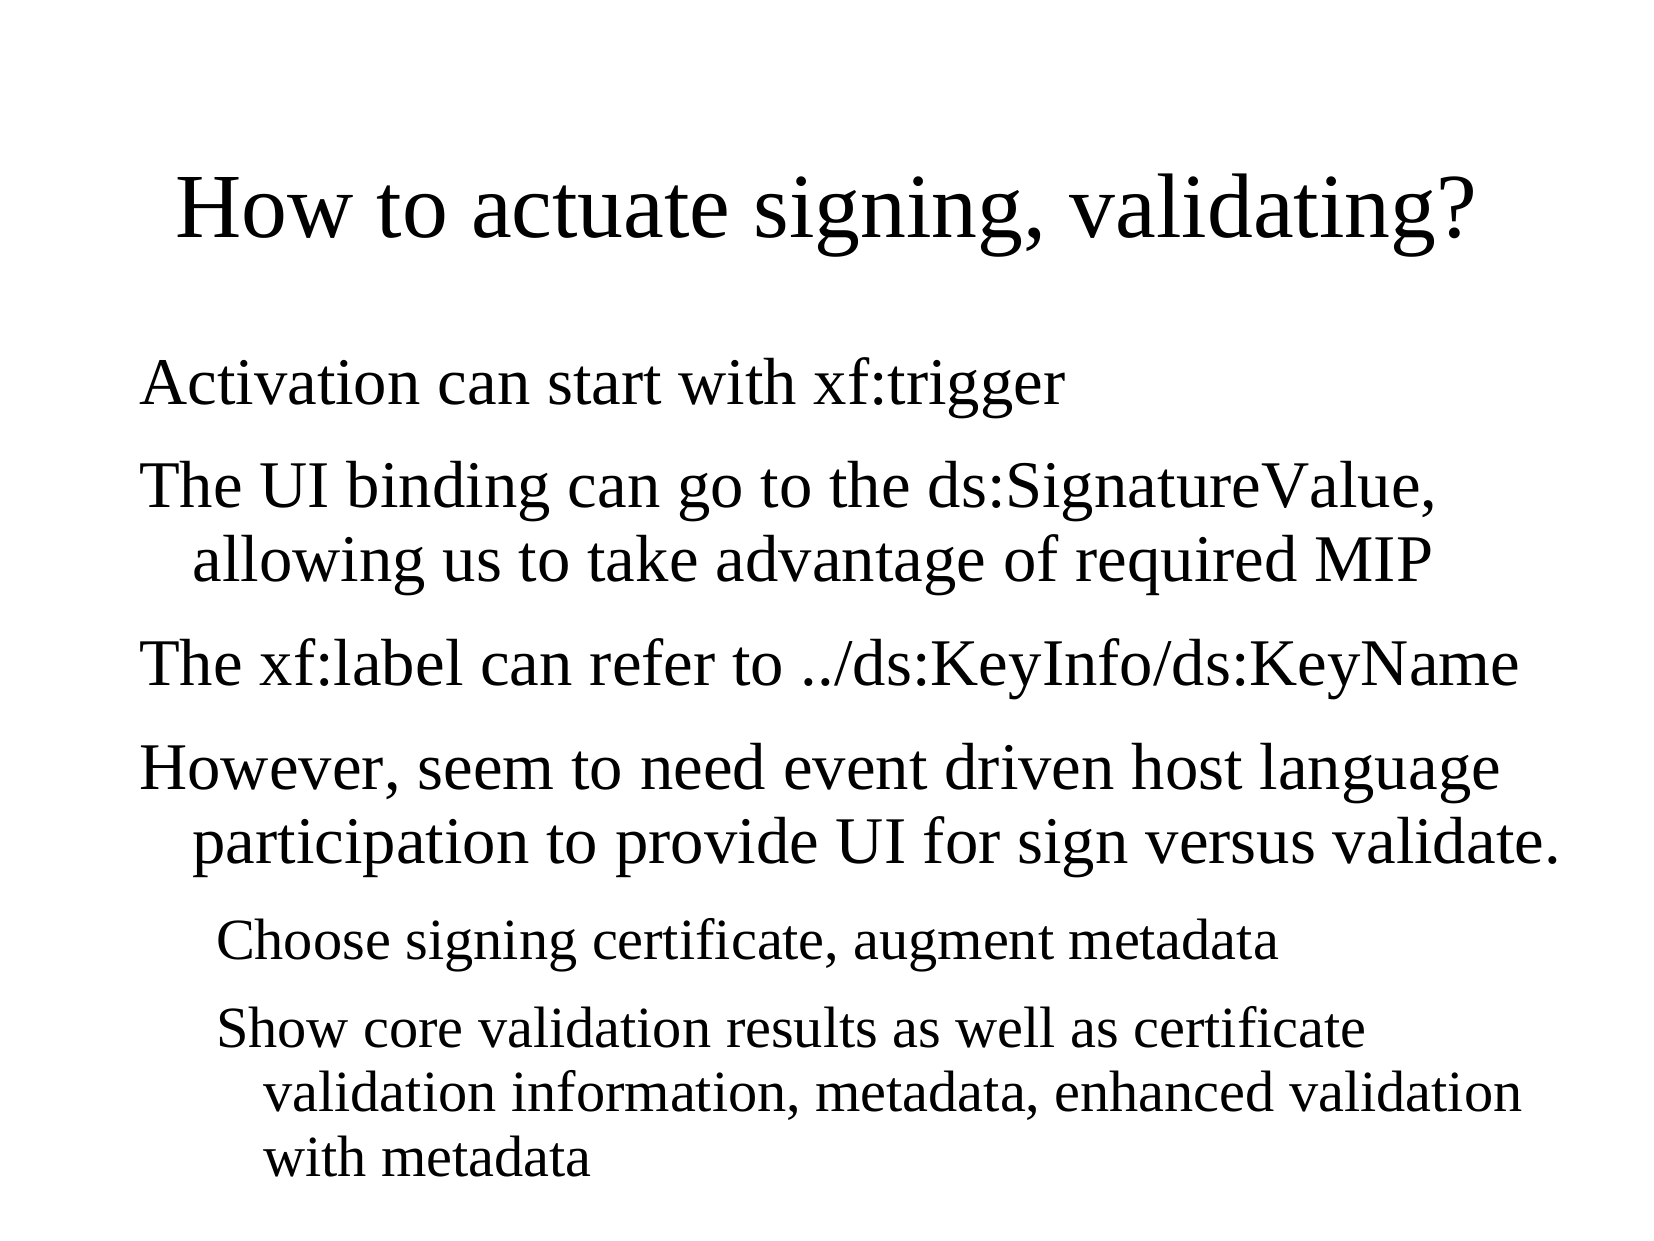

# How to actuate signing, validating?
Activation can start with xf:trigger
The UI binding can go to the ds:SignatureValue, allowing us to take advantage of required MIP
The xf:label can refer to ../ds:KeyInfo/ds:KeyName
However, seem to need event driven host language participation to provide UI for sign versus validate.
Choose signing certificate, augment metadata
Show core validation results as well as certificate validation information, metadata, enhanced validation with metadata